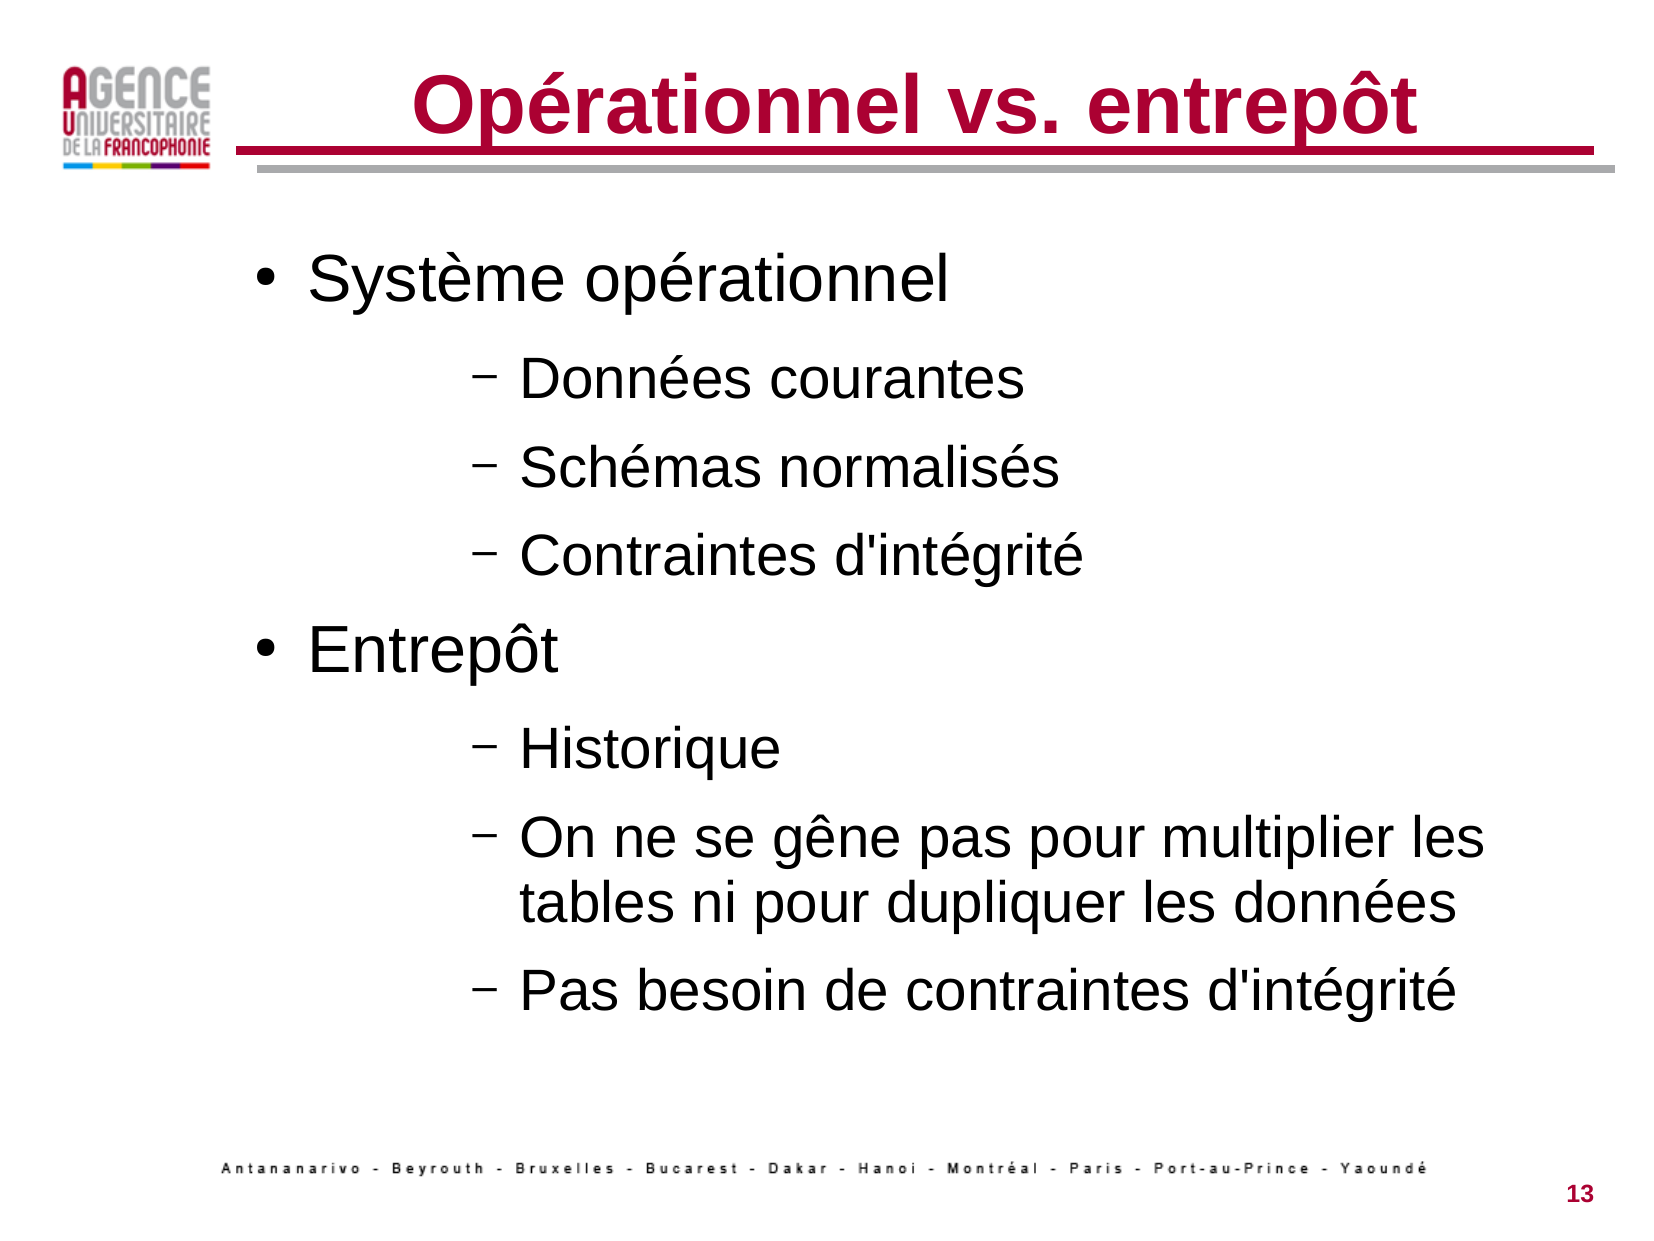

# Opérationnel vs. entrepôt
Système opérationnel
Données courantes
Schémas normalisés
Contraintes d'intégrité
Entrepôt
Historique
On ne se gêne pas pour multiplier les tables ni pour dupliquer les données
Pas besoin de contraintes d'intégrité
13